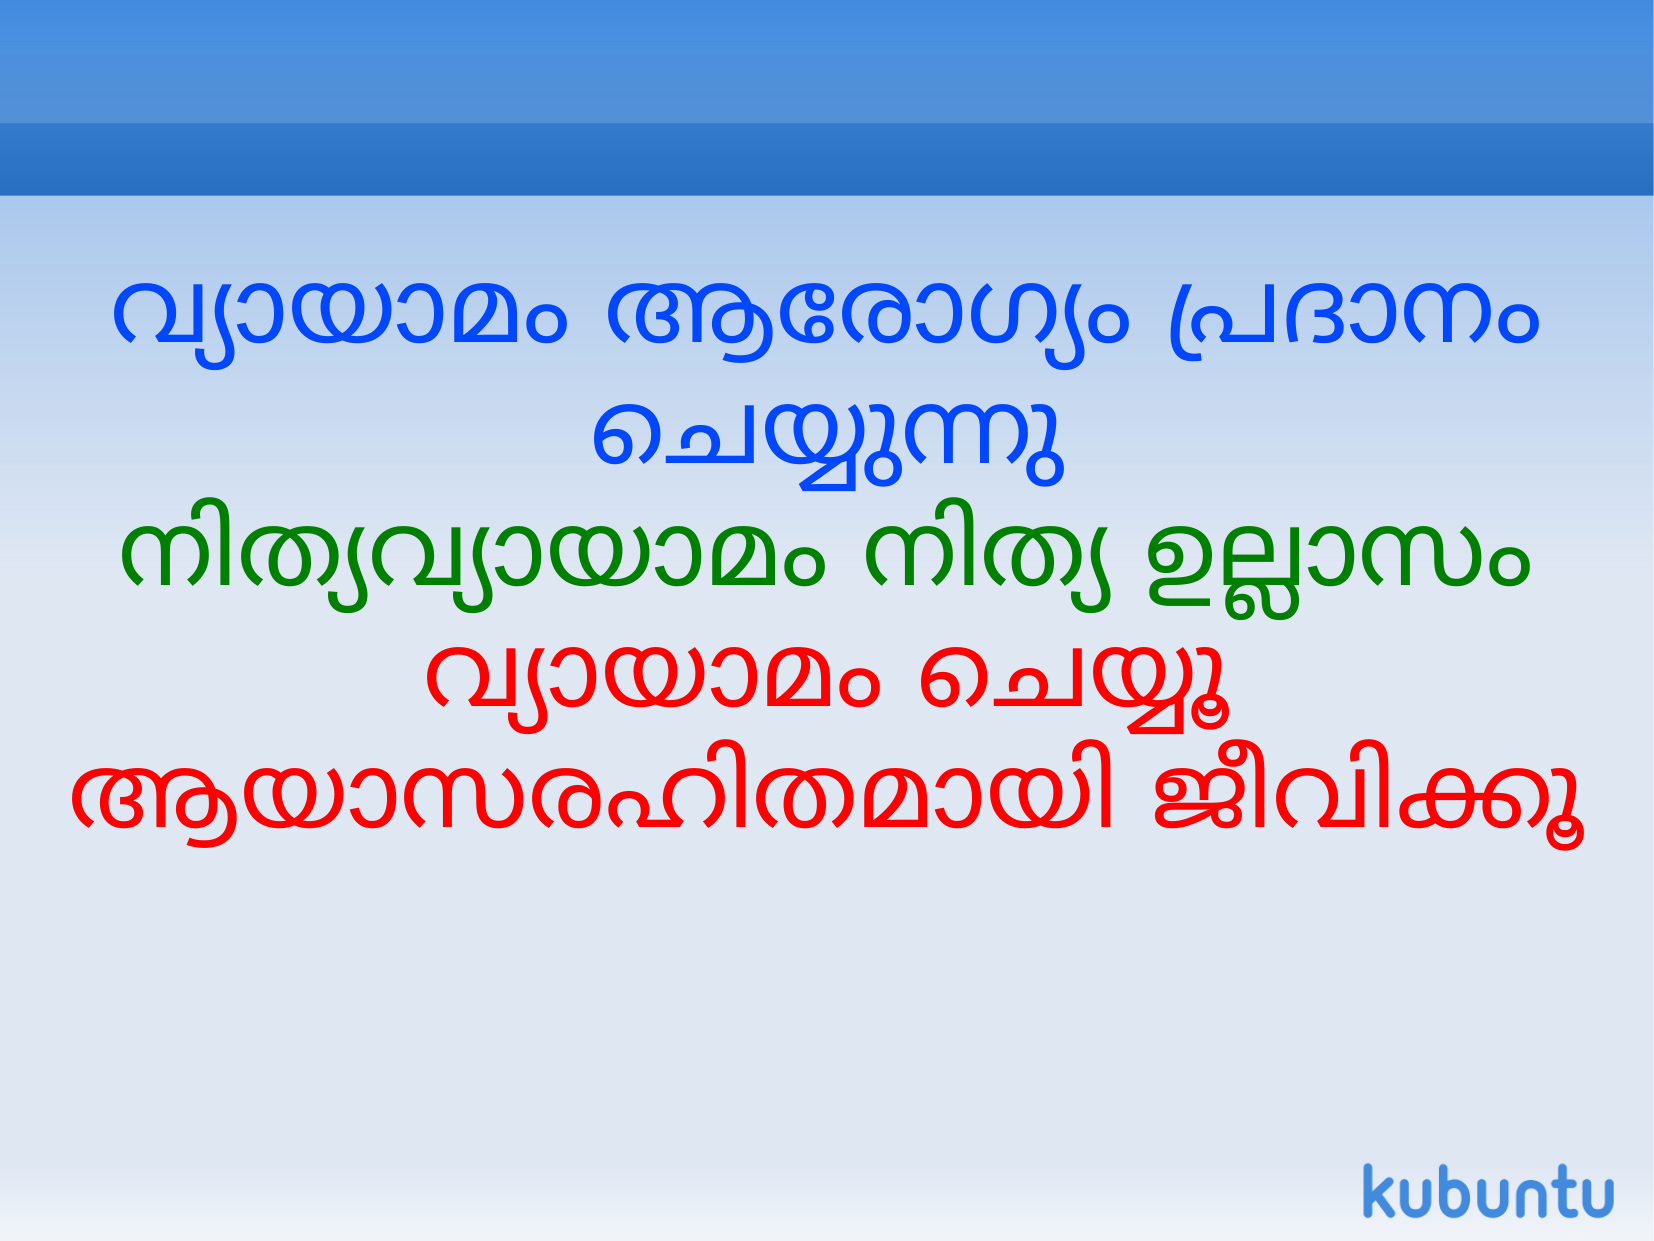

# വ്യായാമം ആരോഗ്യം പ്രദാനം ചെയ്യുന്നു നിത്യവ്യായാമം നിത്യ ഉല്ലാസം വ്യായാമം ചെയ്യൂ ആയാസരഹിതമായി ജീവിക്കൂ